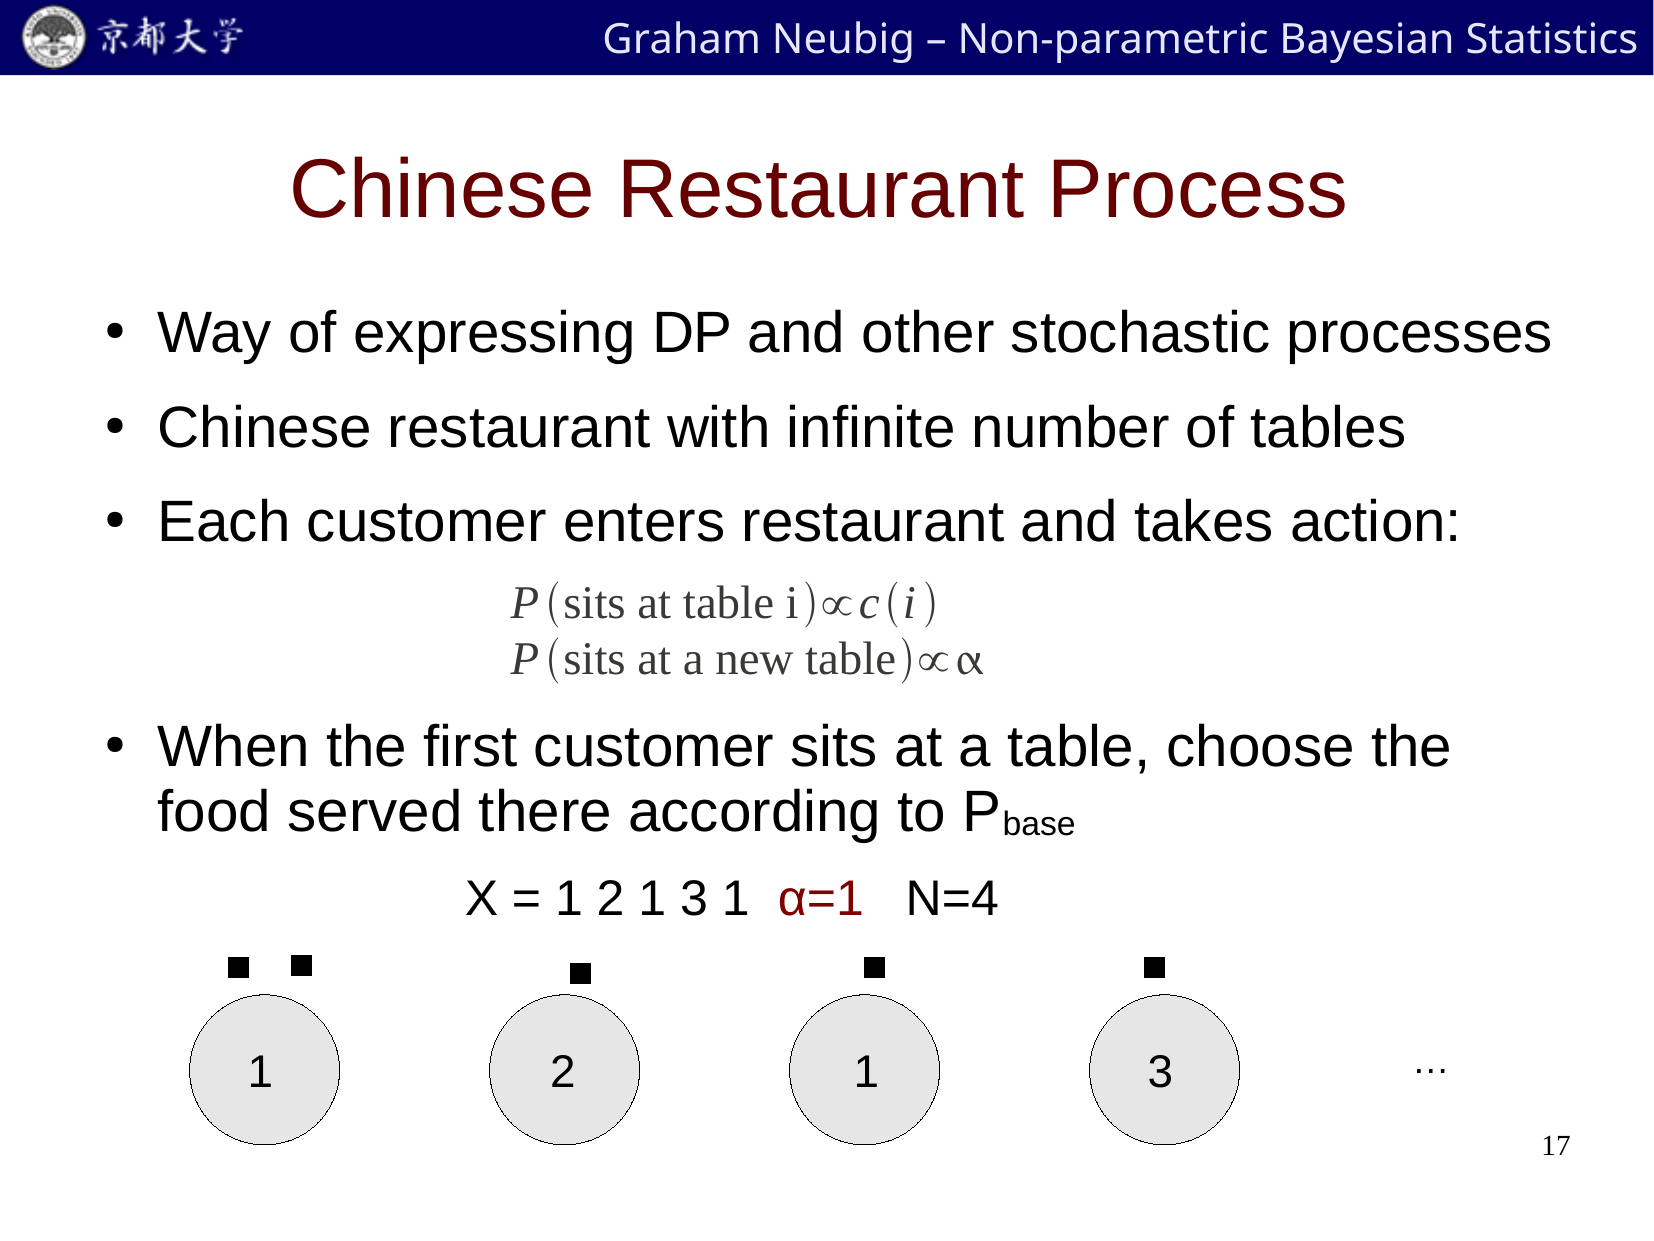

# Chinese Restaurant Process
Way of expressing DP and other stochastic processes
Chinese restaurant with infinite number of tables
Each customer enters restaurant and takes action:
When the first customer sits at a table, choose the food served there according to Pbase
X = 1 2 1 3 1 α=1 N=4
…
1
2
1
3
17